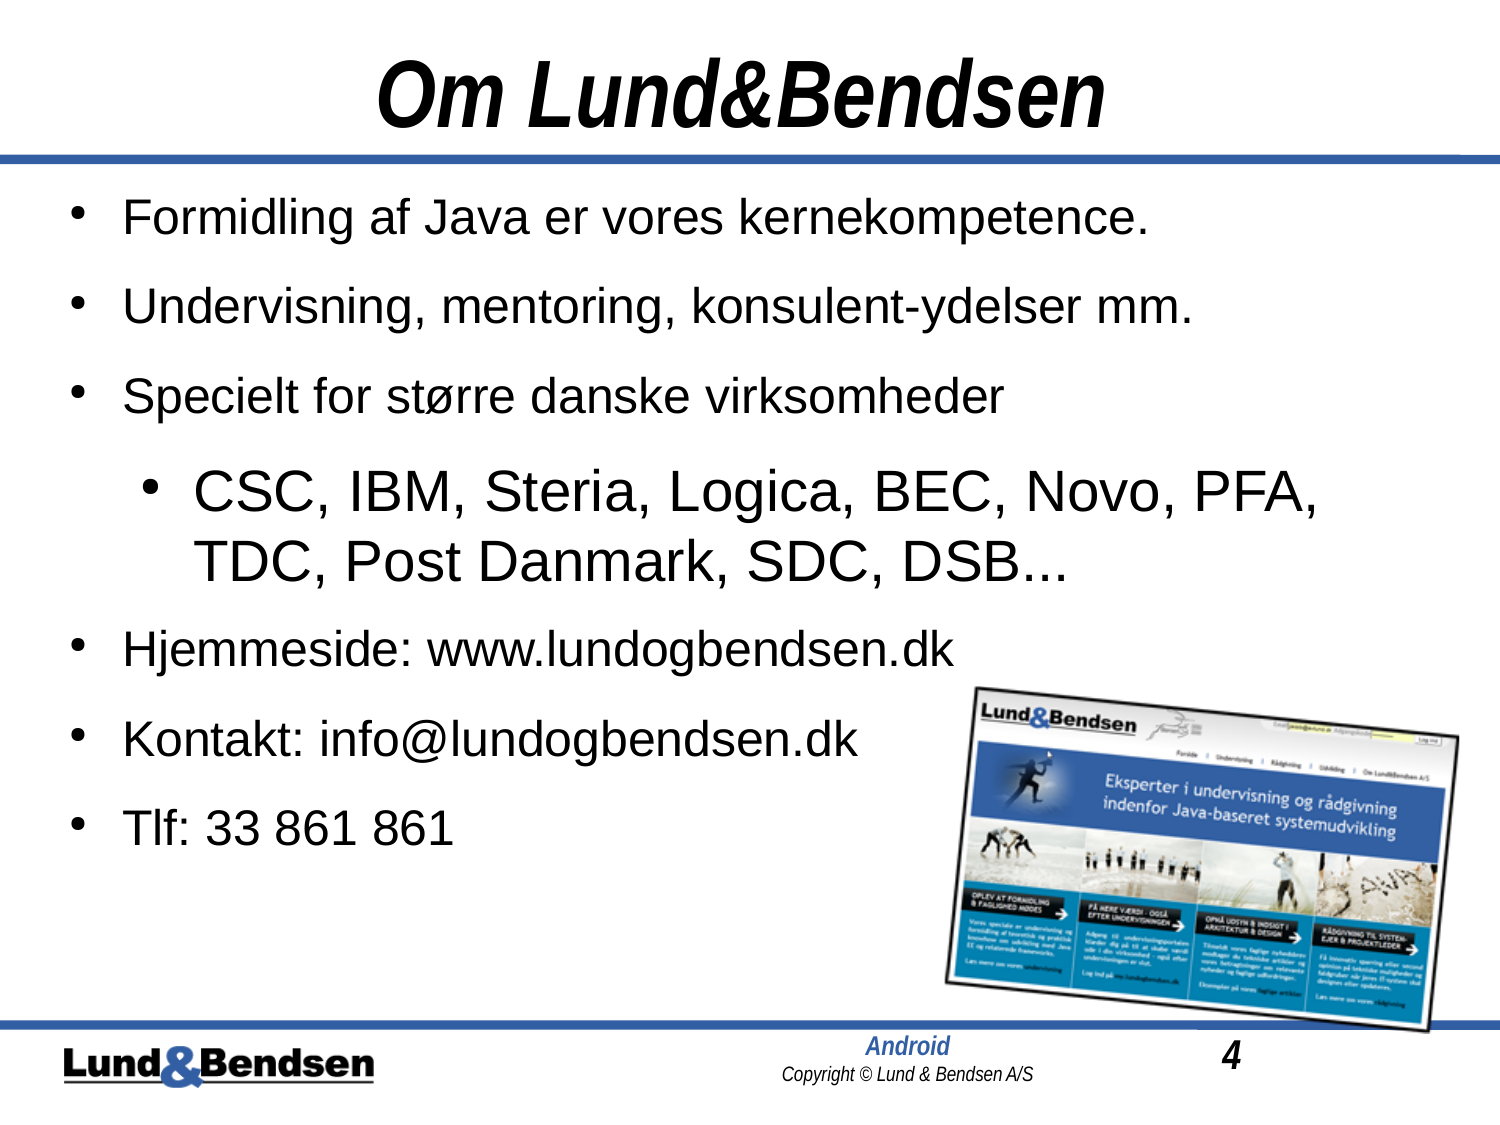

# Om Lund&Bendsen
Formidling af Java er vores kernekompetence.
Undervisning, mentoring, konsulent-ydelser mm.
Specielt for større danske virksomheder
CSC, IBM, Steria, Logica, BEC, Novo, PFA,
TDC, Post Danmark, SDC, DSB...
Hjemmeside: www.lundogbendsen.dk
Kontakt: info@lundogbendsen.dk
Tlf: 33 861 861